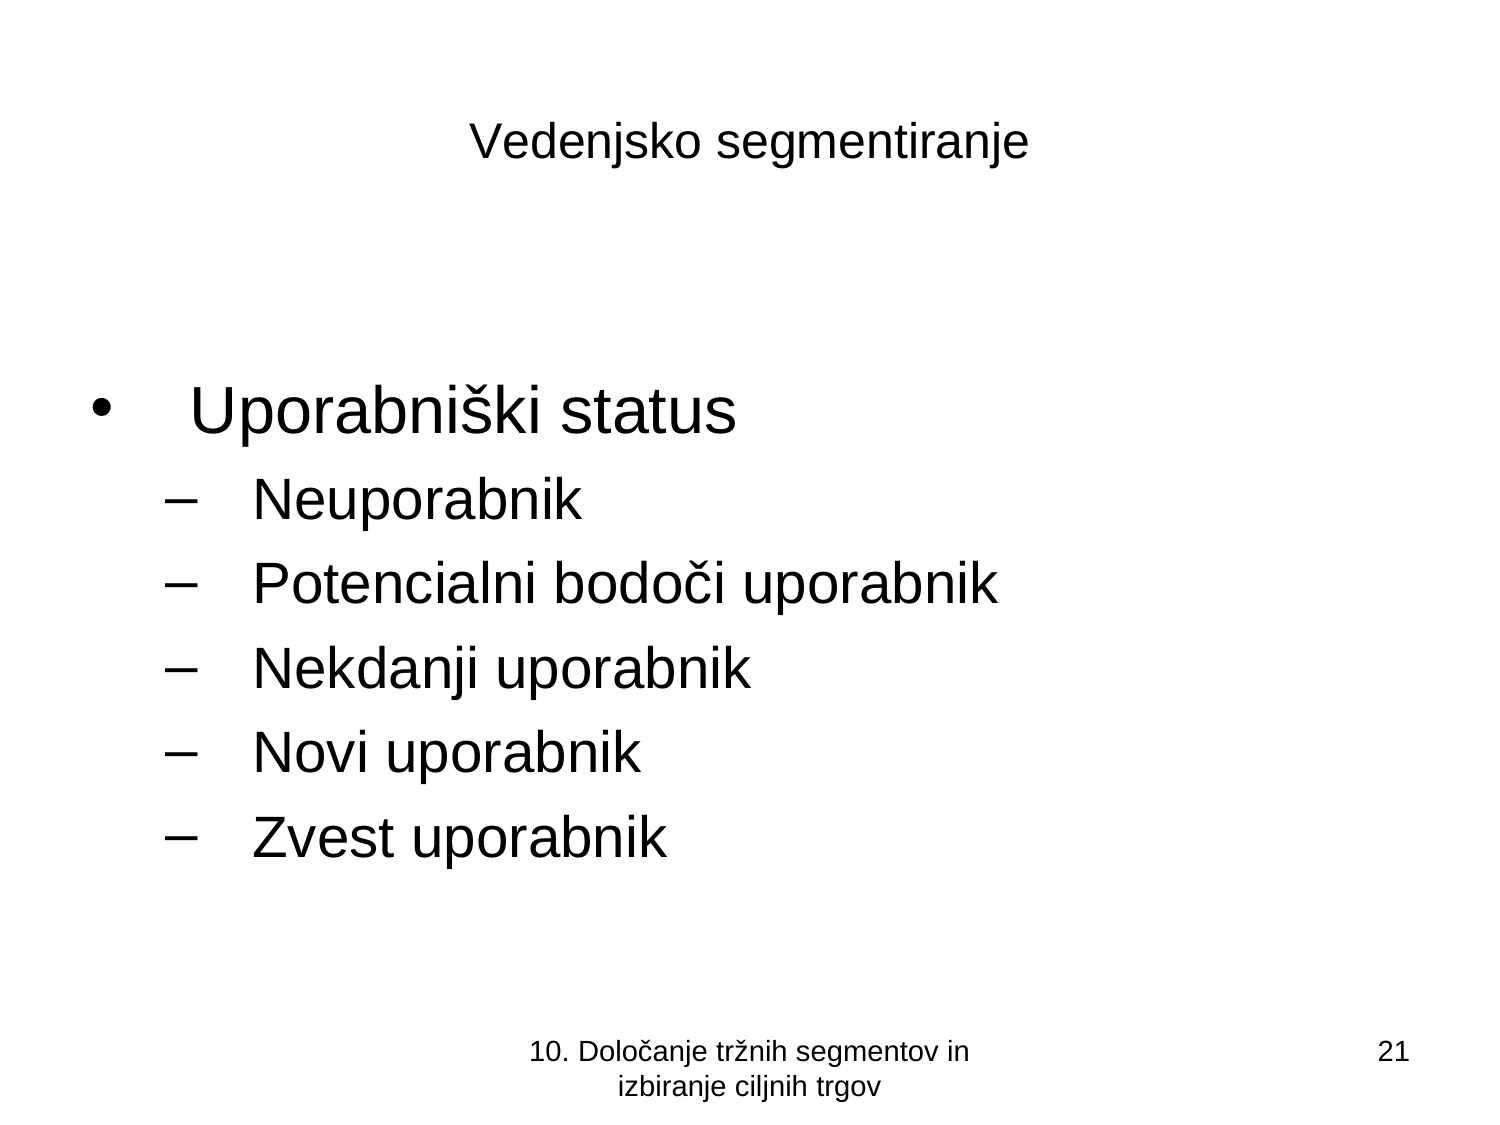

# Vedenjsko segmentiranje
Uporabniški status
Neuporabnik
Potencialni bodoči uporabnik
Nekdanji uporabnik
Novi uporabnik
Zvest uporabnik
10. Določanje tržnih segmentov in izbiranje ciljnih trgov